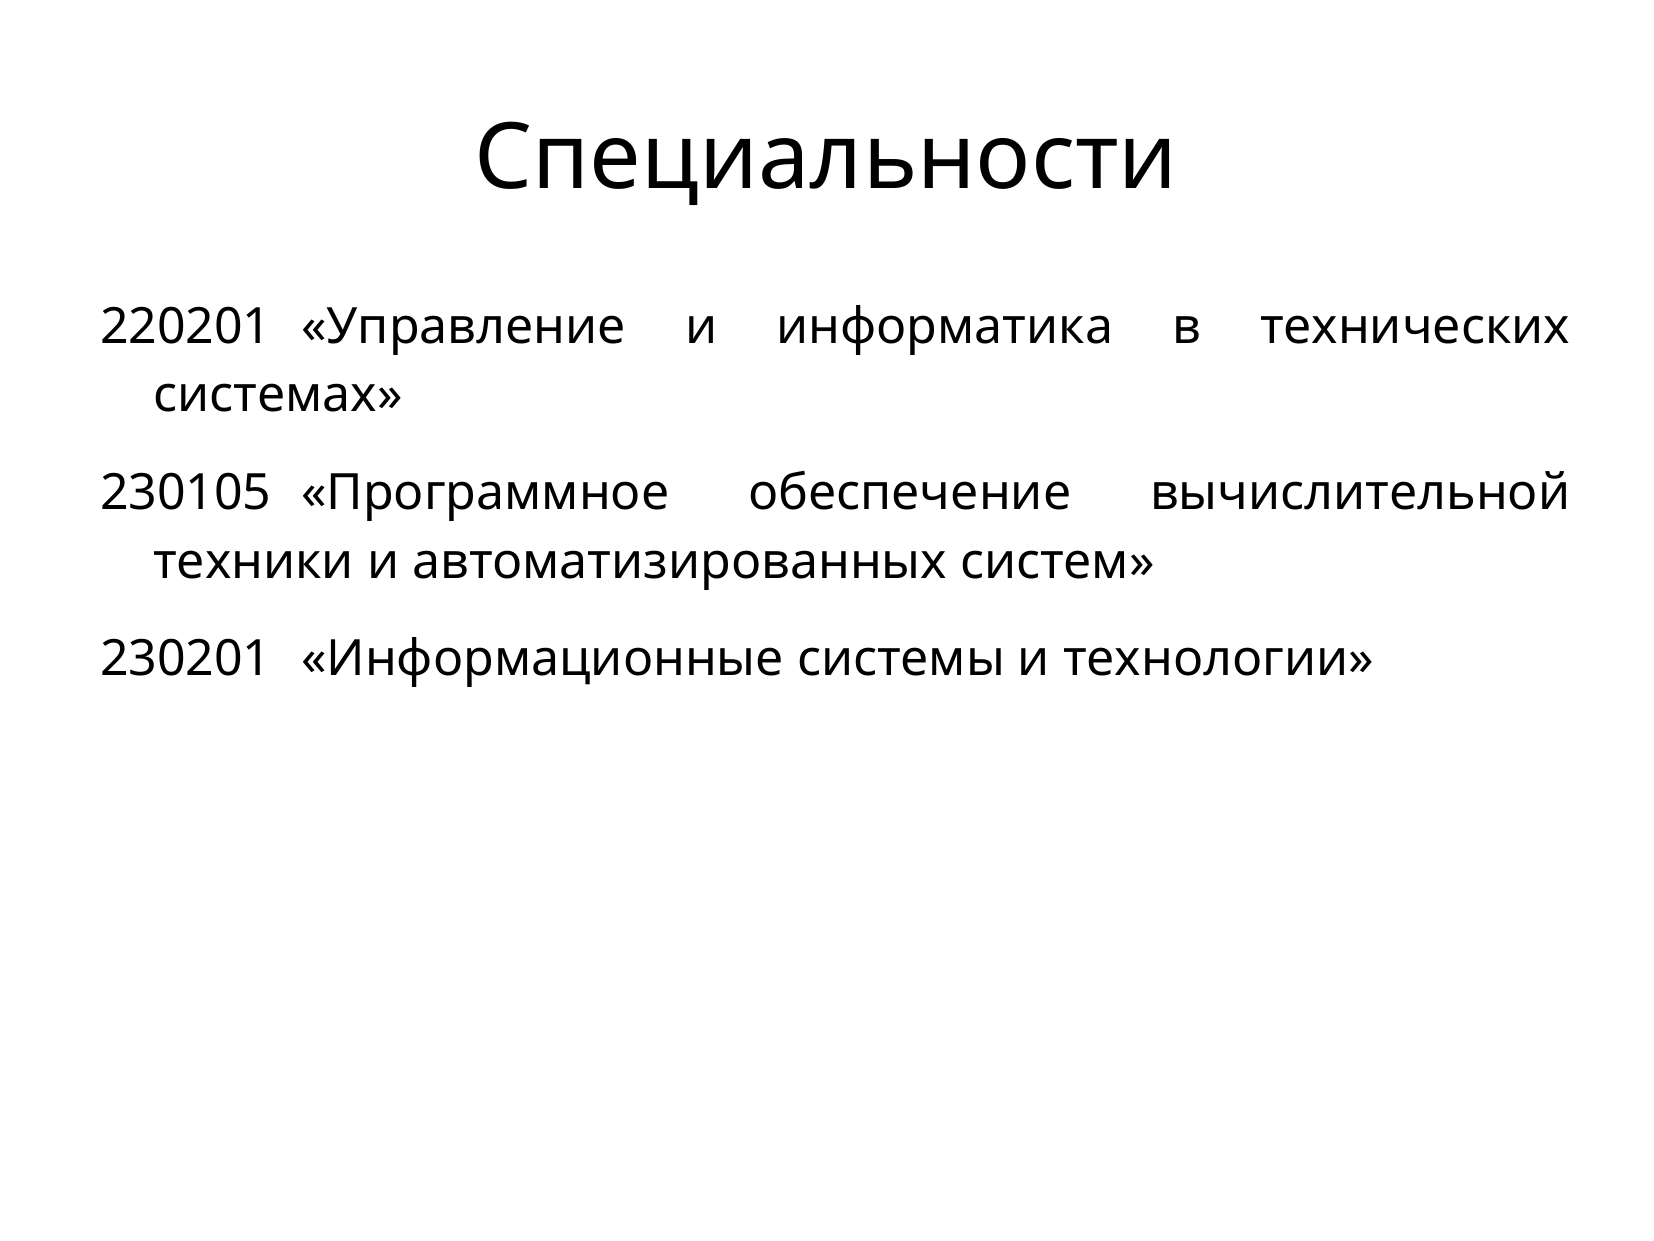

# Специальности
220201	«Управление и информатика в технических системах»
230105	«Программное обеспечение вычислительной техники и автоматизированных систем»
230201	«Информационные системы и технологии»